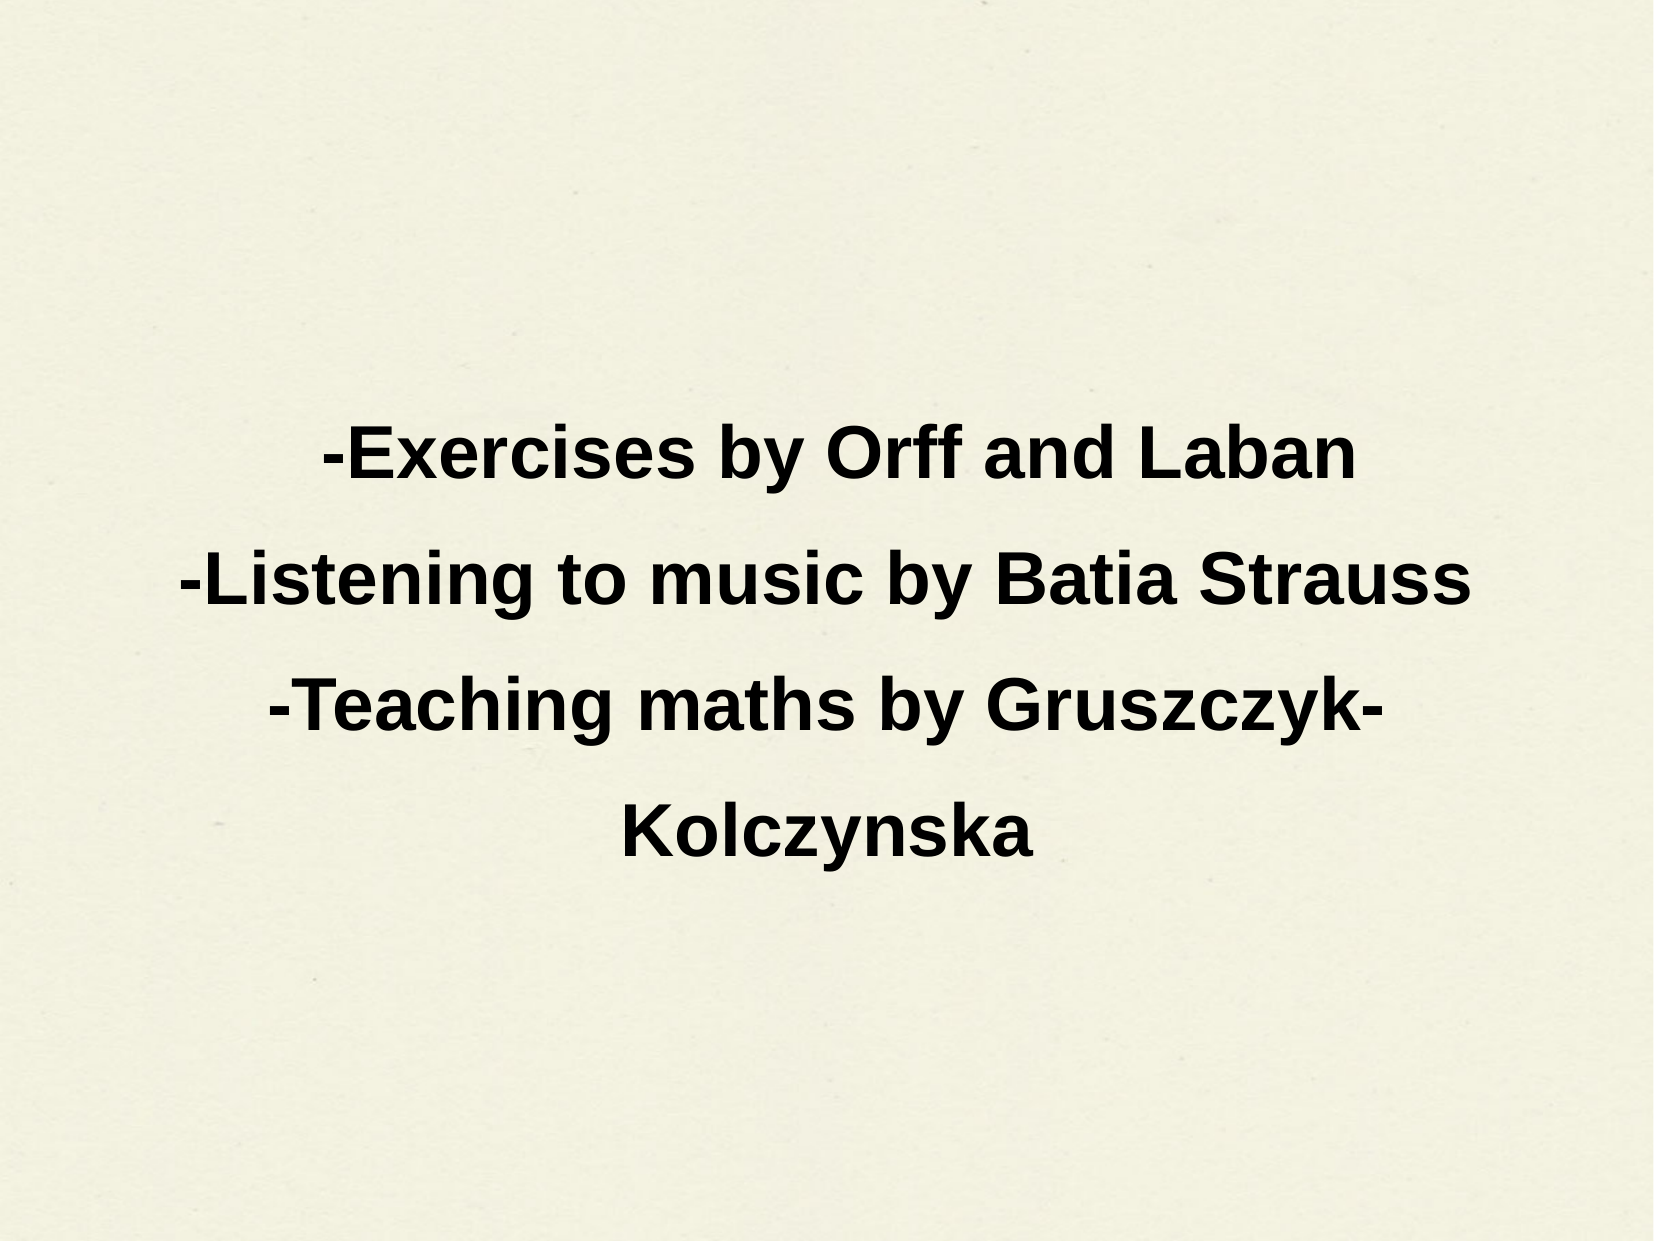

# -Exercises by Orff and Laban -Listening to music by Batia Strauss -Teaching maths by Gruszczyk-Kolczynska